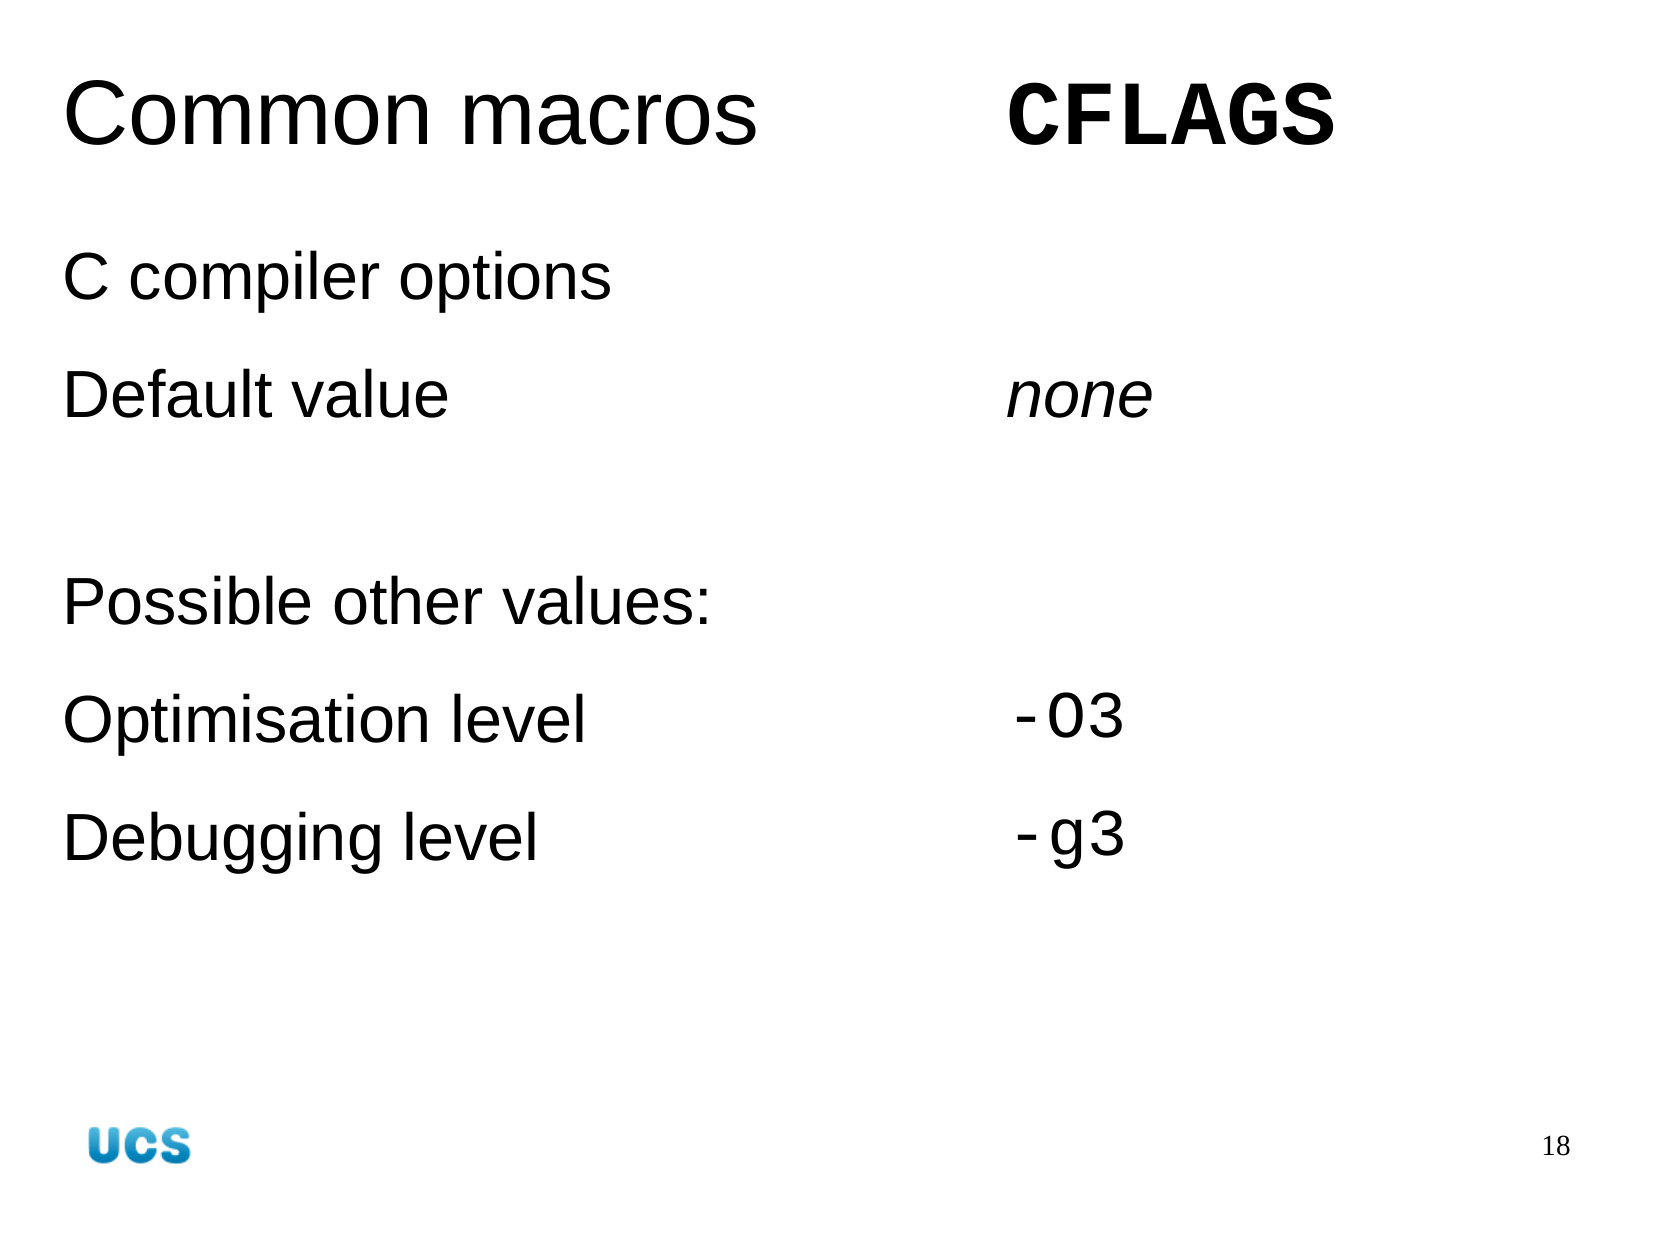

Common macros
CFLAGS
C compiler options
Default value
none
Possible other values:
Optimisation level
-O3
Debugging level
-g3
18